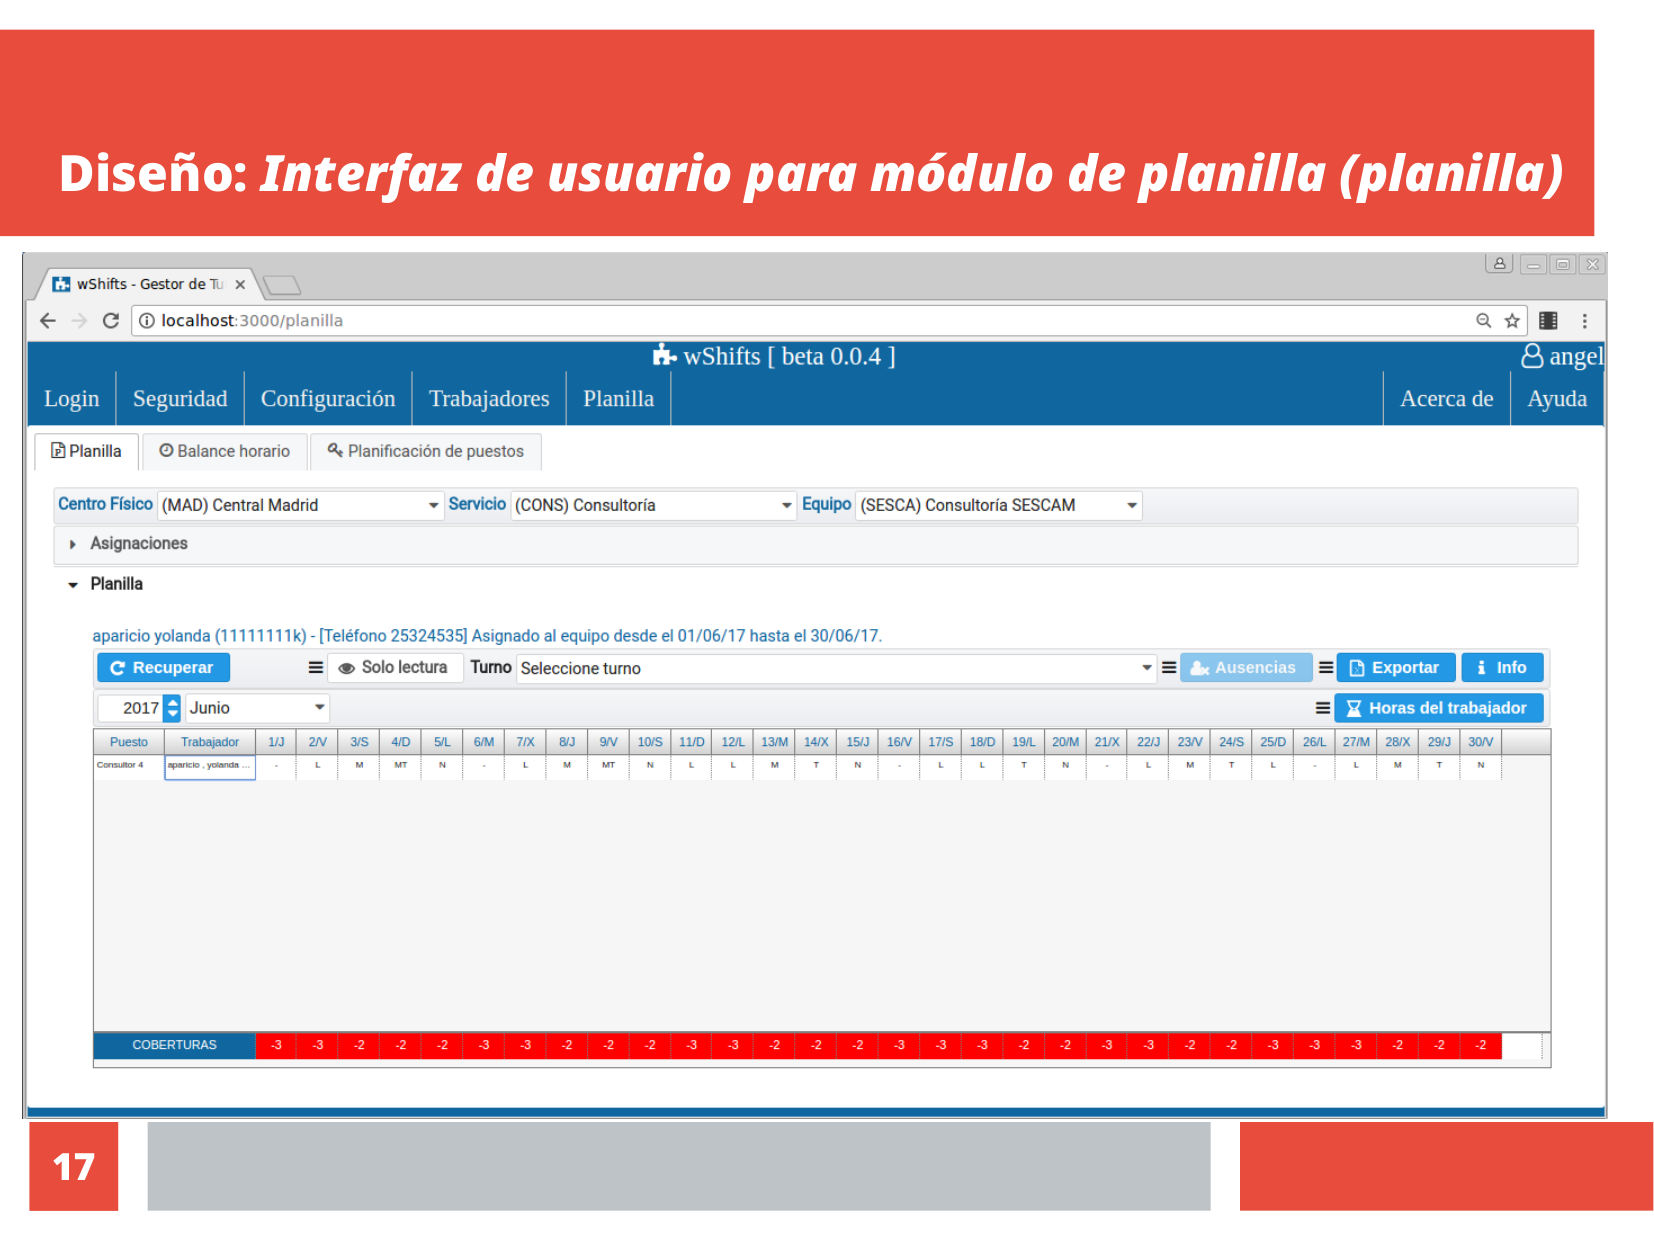

# Diseño: Interfaz de usuario para módulo de planilla (planilla)
17